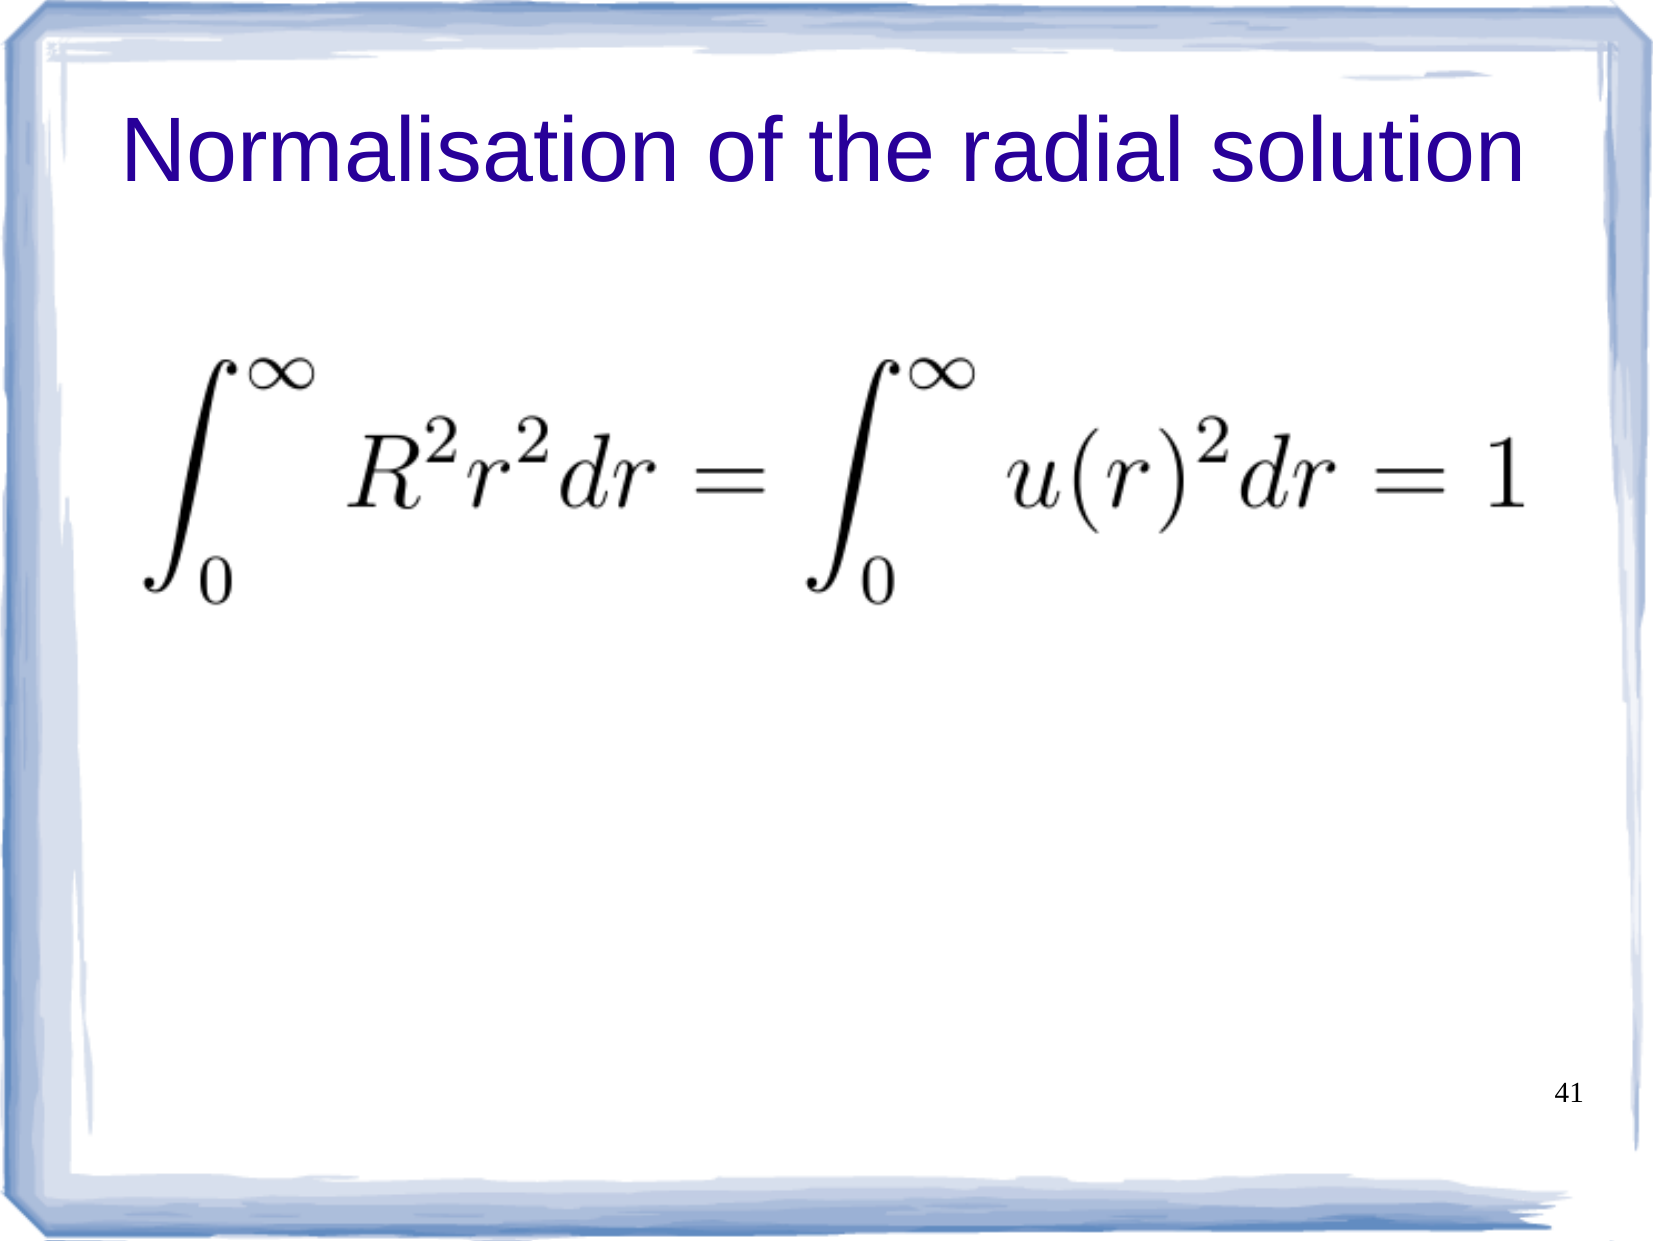

# Normalisation of the radial solution
41